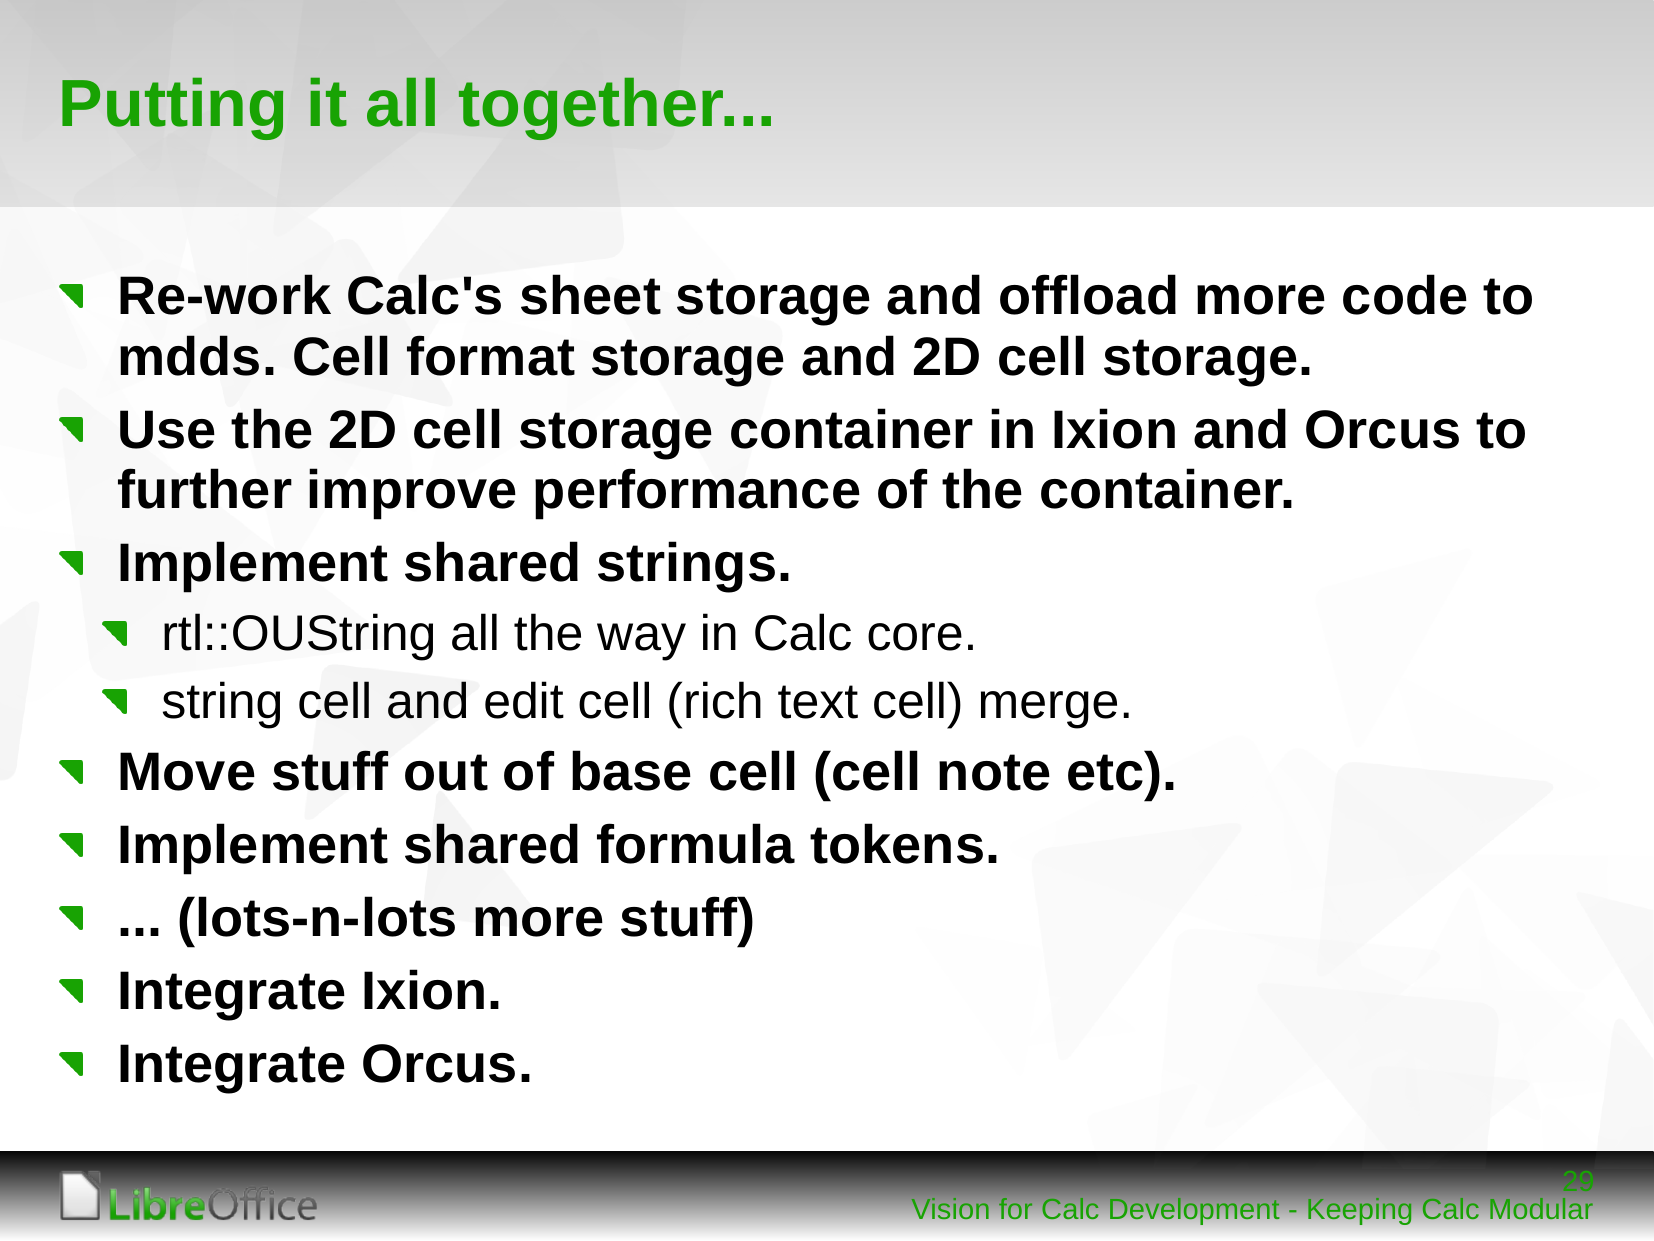

# Putting it all together...
Re-work Calc's sheet storage and offload more code to mdds. Cell format storage and 2D cell storage.
Use the 2D cell storage container in Ixion and Orcus to further improve performance of the container.
Implement shared strings.
rtl::OUString all the way in Calc core.
string cell and edit cell (rich text cell) merge.
Move stuff out of base cell (cell note etc).
Implement shared formula tokens.
... (lots-n-lots more stuff)
Integrate Ixion.
Integrate Orcus.
29
Vision for Calc Development - Keeping Calc Modular